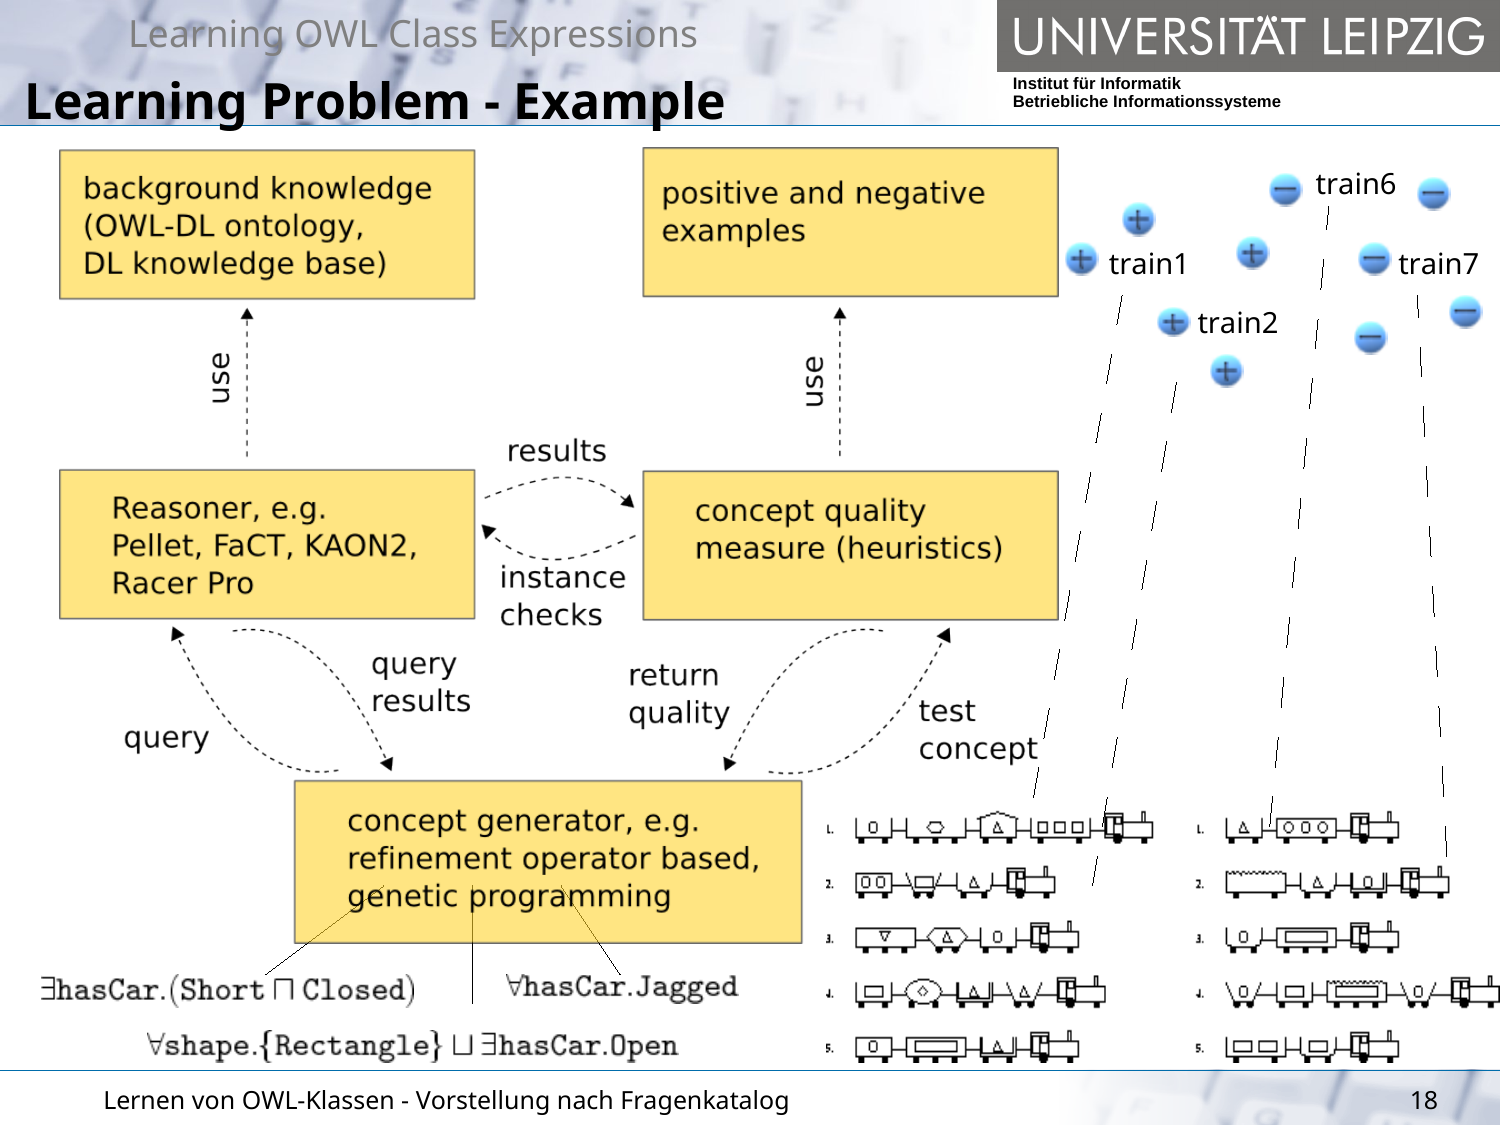

# Learning Problem - Example
train6
train1
train7
train2
Lernen von OWL-Klassen - Vorstellung nach Fragenkatalog
18